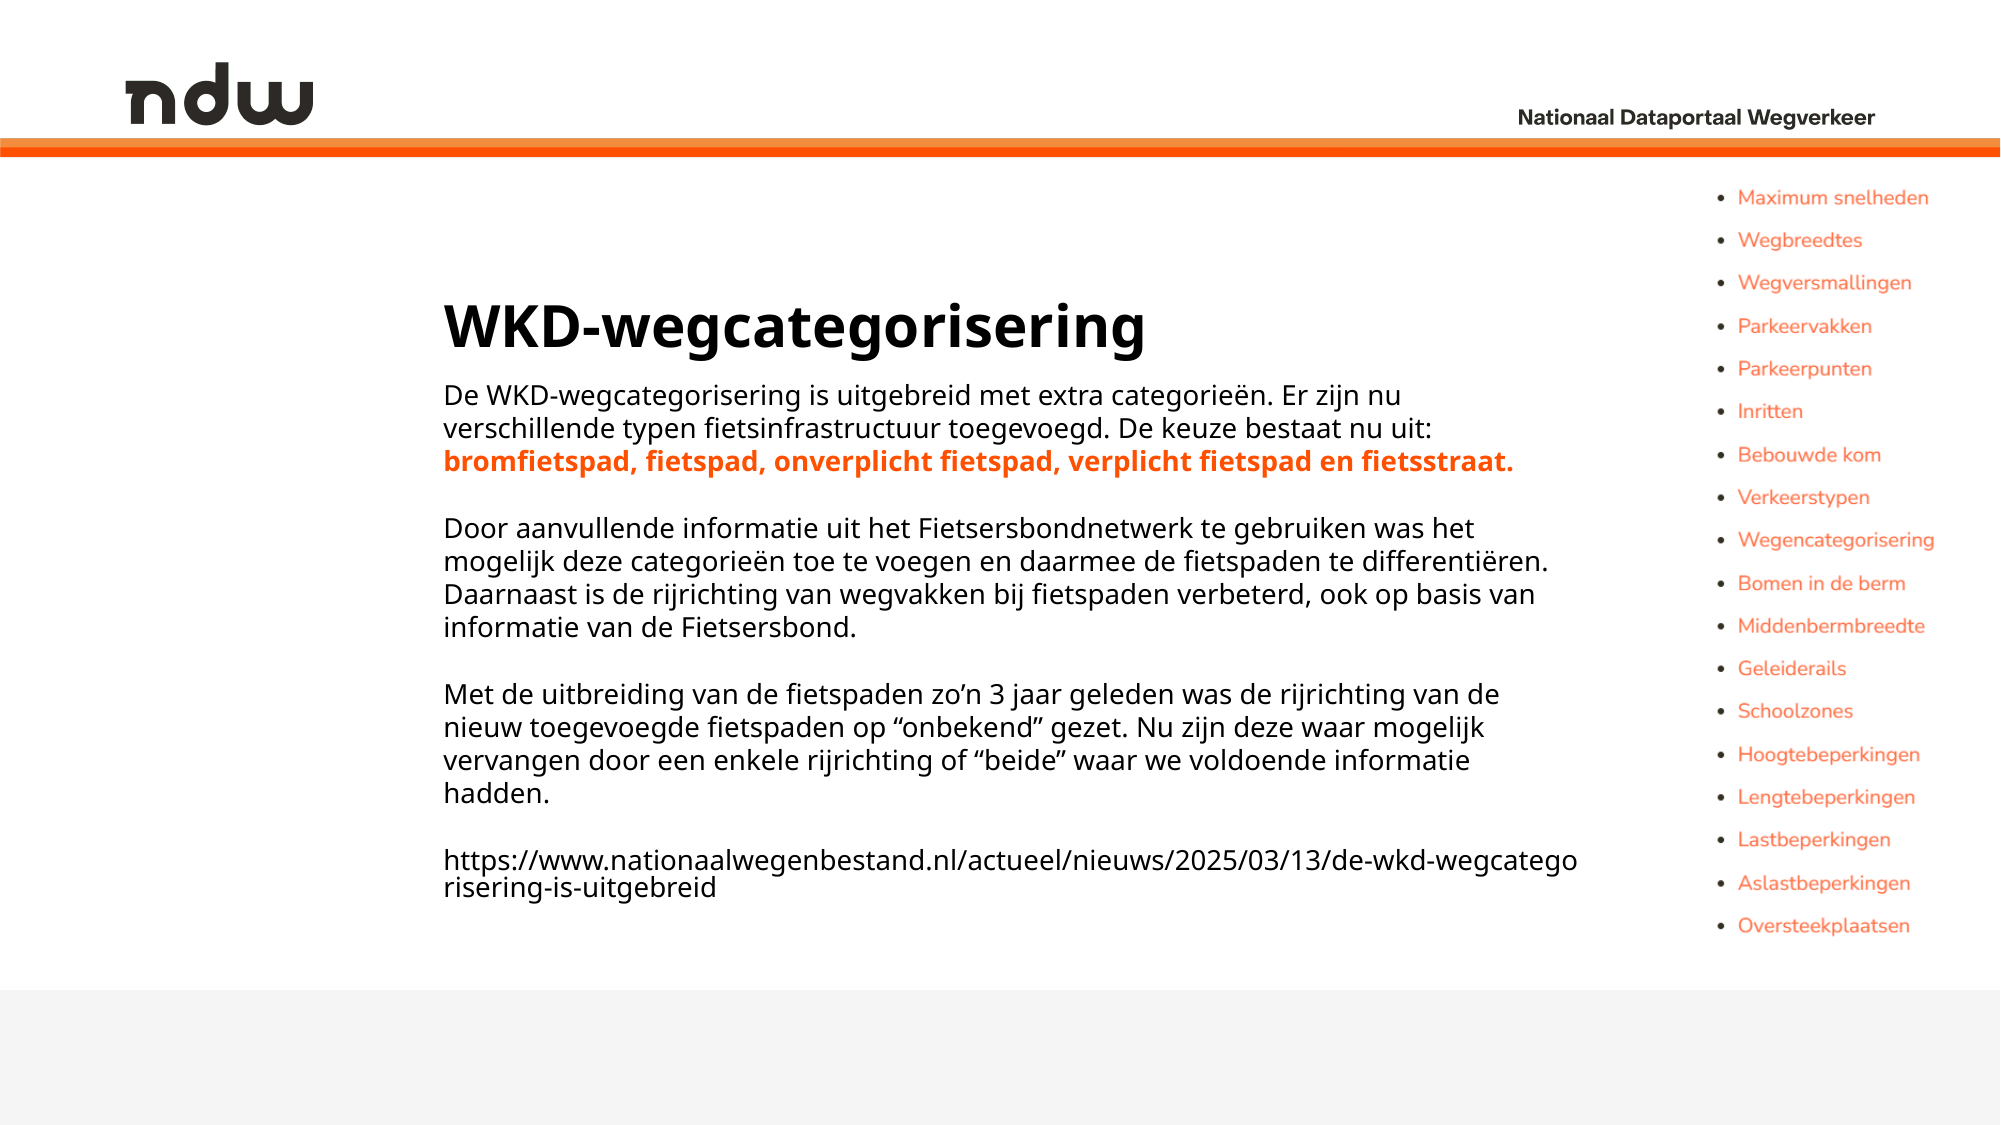

WKD-wegcategorisering
# De WKD-wegcategorisering is uitgebreid met extra categorieën. Er zijn nu verschillende typen fietsinfrastructuur toegevoegd. De keuze bestaat nu uit: bromfietspad, fietspad, onverplicht fietspad, verplicht fietspad en fietsstraat.
Door aanvullende informatie uit het Fietsersbondnetwerk te gebruiken was het mogelijk deze categorieën toe te voegen en daarmee de fietspaden te differentiëren. Daarnaast is de rijrichting van wegvakken bij fietspaden verbeterd, ook op basis van informatie van de Fietsersbond.
Met de uitbreiding van de fietspaden zo’n 3 jaar geleden was de rijrichting van de nieuw toegevoegde fietspaden op “onbekend” gezet. Nu zijn deze waar mogelijk vervangen door een enkele rijrichting of “beide” waar we voldoende informatie hadden.
https://www.nationaalwegenbestand.nl/actueel/nieuws/2025/03/13/de-wkd-wegcategorisering-is-uitgebreid